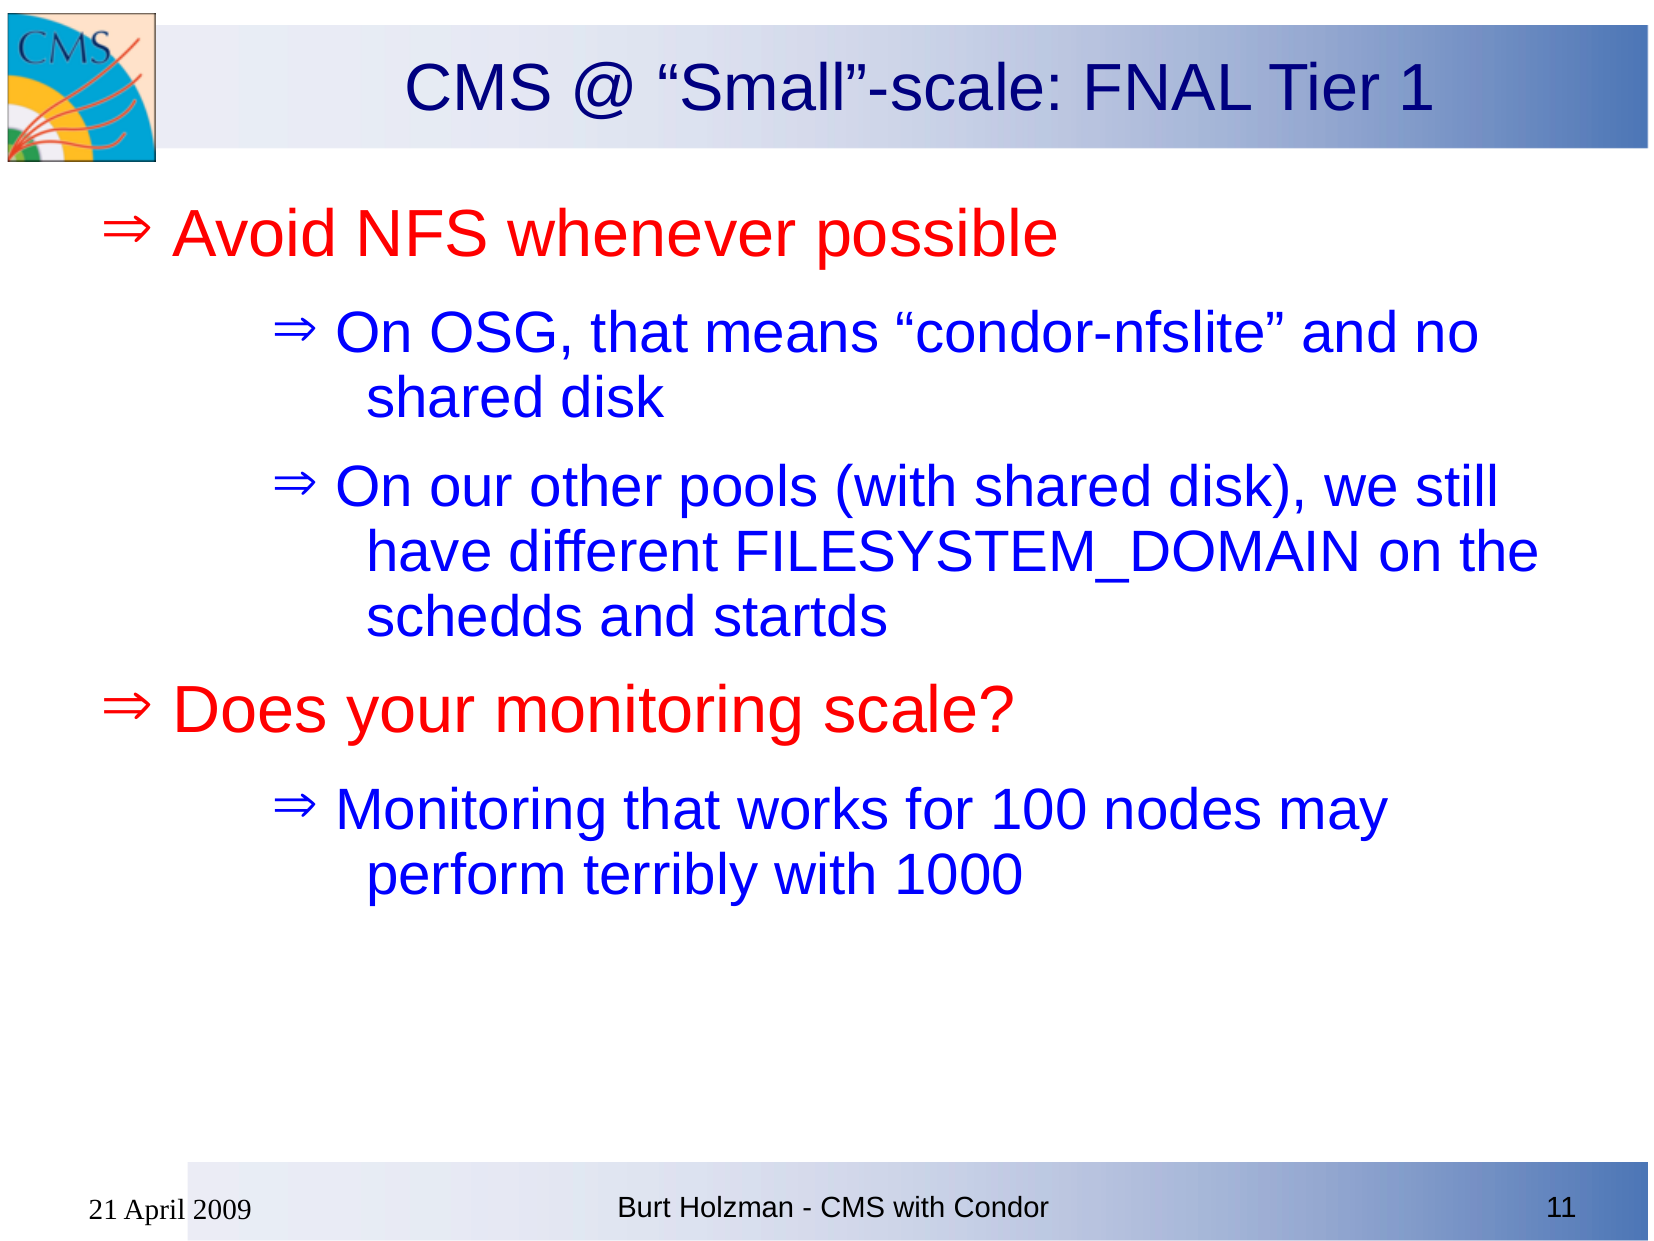

# CMS @ “Small”-scale: FNAL Tier 1
 Avoid NFS whenever possible
 On OSG, that means “condor-nfslite” and no shared disk
 On our other pools (with shared disk), we still have different FILESYSTEM_DOMAIN on the schedds and startds
 Does your monitoring scale?
 Monitoring that works for 100 nodes may perform terribly with 1000
Burt Holzman - CMS with Condor
11
21 April 2009